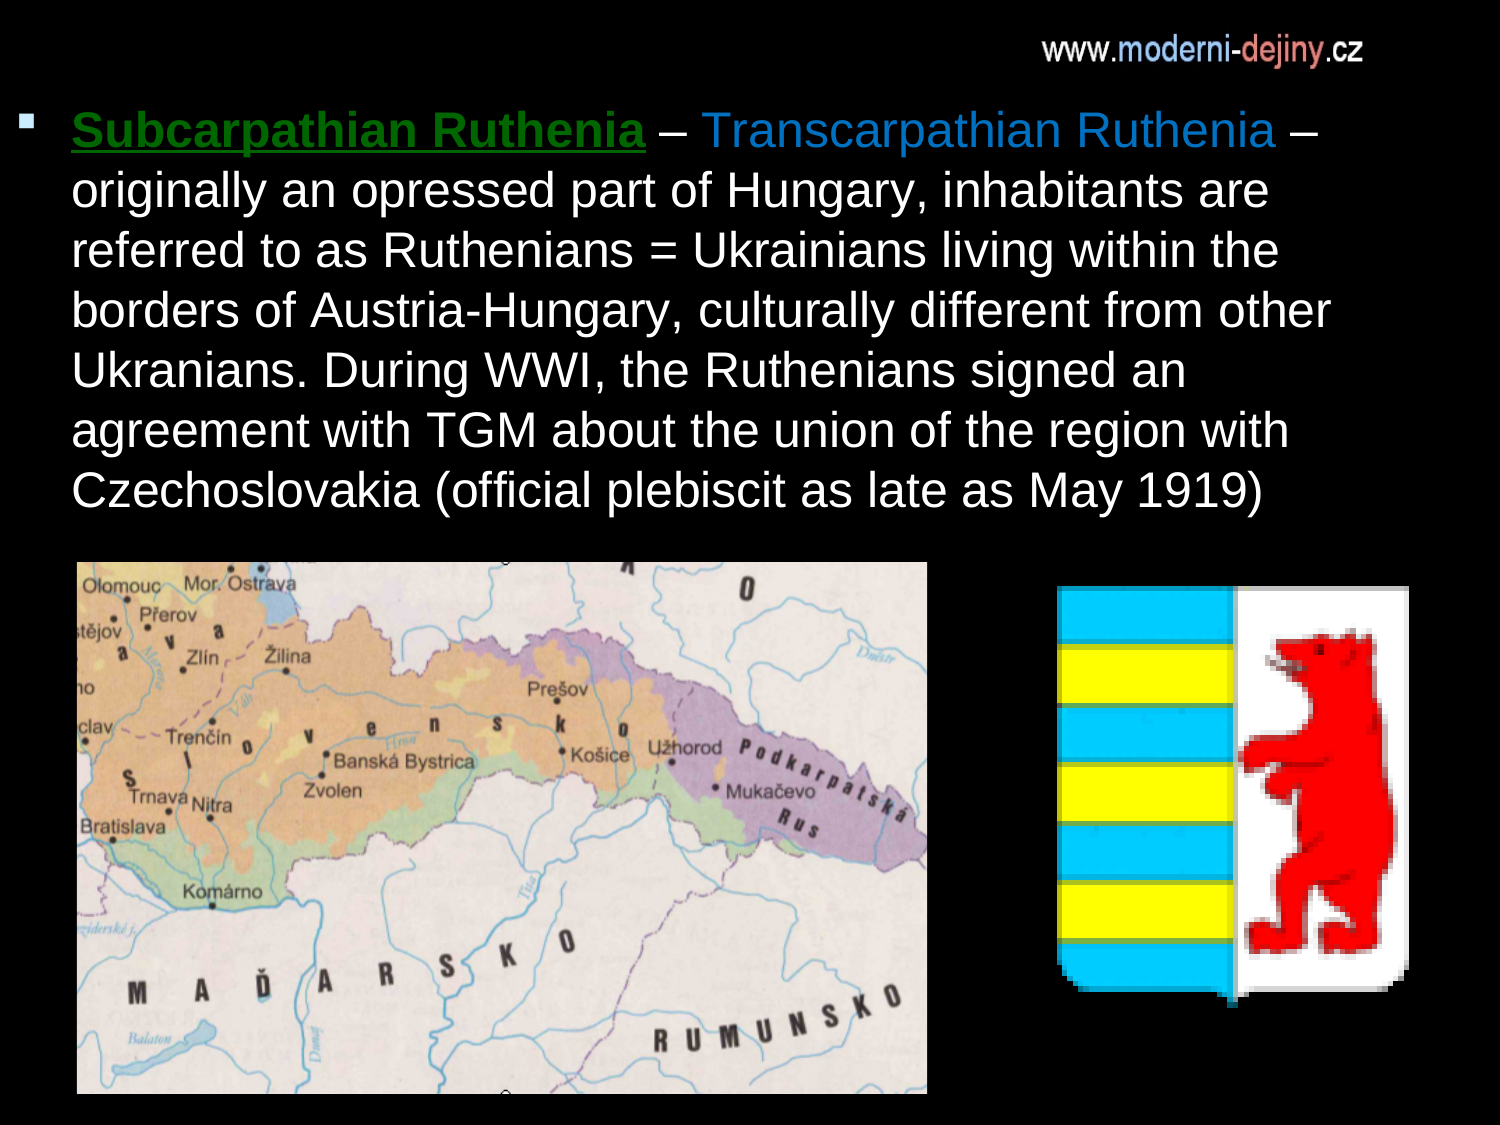

Subcarpathian Ruthenia – Transcarpathian Ruthenia – originally an opressed part of Hungary, inhabitants are referred to as Ruthenians = Ukrainians living within the borders of Austria-Hungary, culturally different from other Ukranians. During WWI, the Ruthenians signed an agreement with TGM about the union of the region with Czechoslovakia (official plebiscit as late as May 1919)